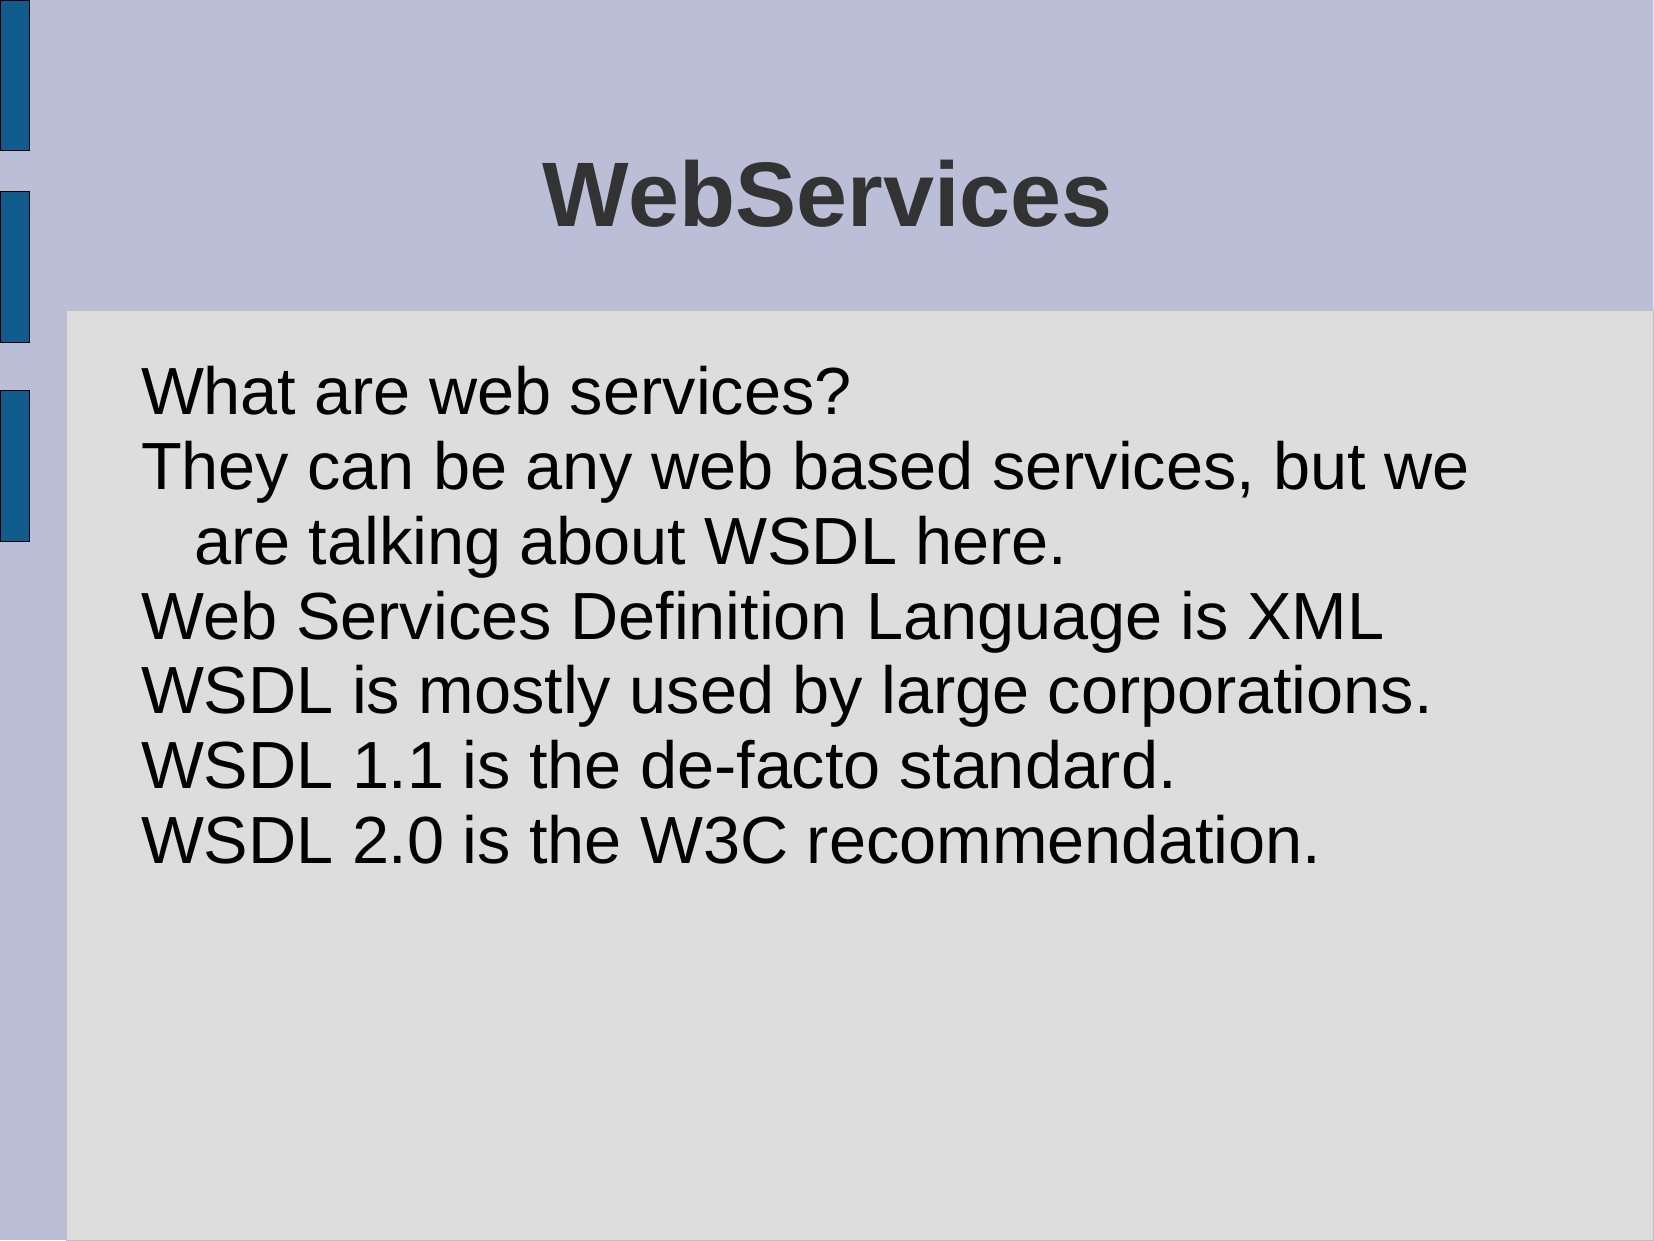

# WebServices
What are web services?
They can be any web based services, but we are talking about WSDL here.
Web Services Definition Language is XML
WSDL is mostly used by large corporations.
WSDL 1.1 is the de-facto standard.
WSDL 2.0 is the W3C recommendation.